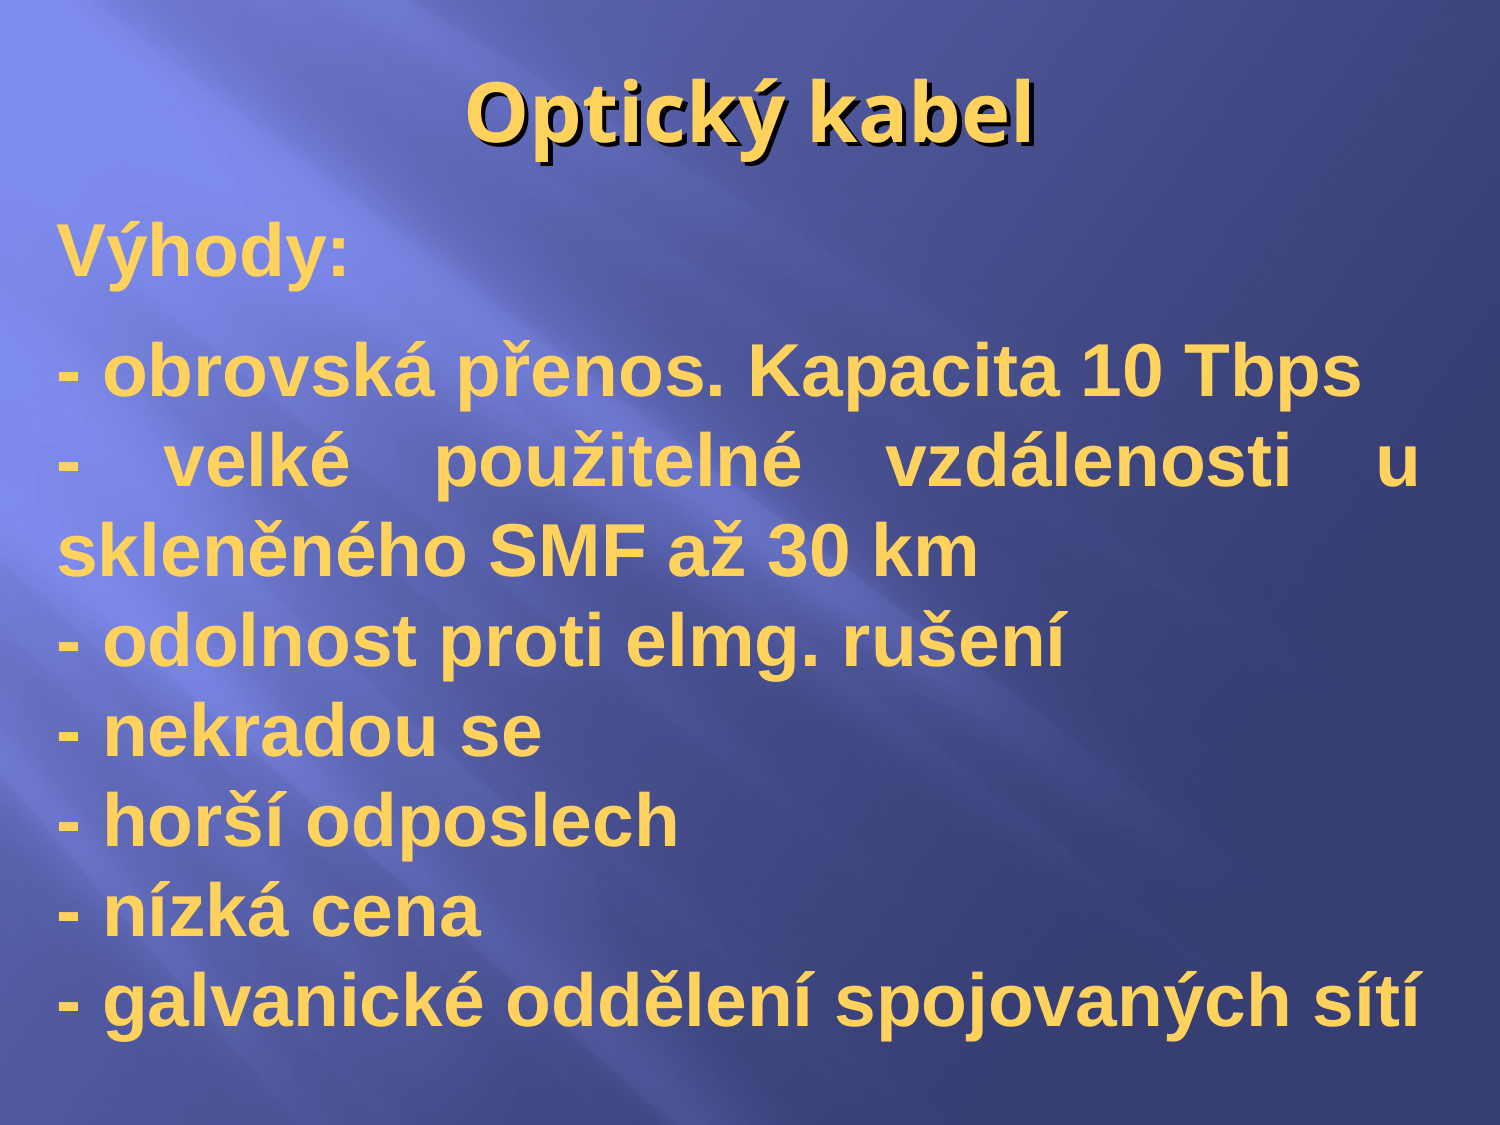

# Optický kabel
Výhody:
- obrovská přenos. Kapacita 10 Tbps
- velké použitelné vzdálenosti u skleněného SMF až 30 km
- odolnost proti elmg. rušení
- nekradou se
- horší odposlech
- nízká cena
- galvanické oddělení spojovaných sítí